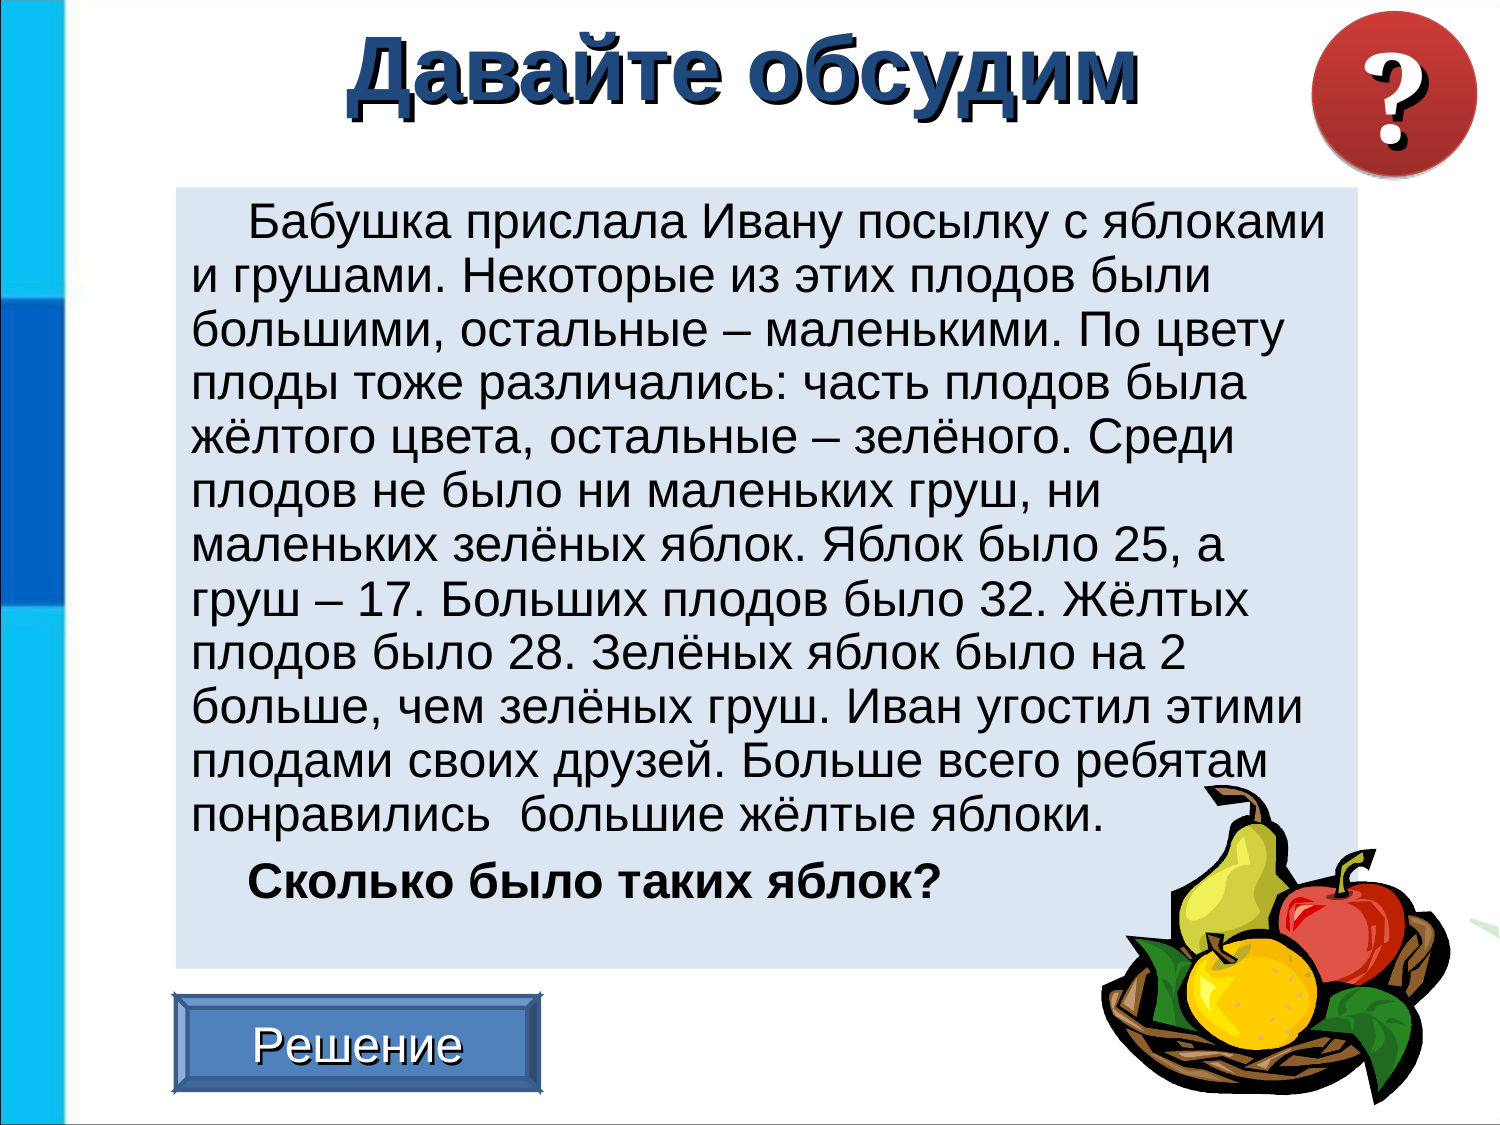

Давайте обсудим
?
# Бабушка прислала Ивану посылку с яблоками и грушами. Некоторые из этих плодов были большими, остальные – маленькими. По цвету плоды тоже различались: часть плодов была жёлтого цвета, остальные – зелёного. Среди плодов не было ни маленьких груш, ни маленьких зелёных яблок. Яблок было 25, а груш – 17. Больших плодов было 32. Жёлтых плодов было 28. Зелёных яблок было на 2 больше, чем зелёных груш. Иван угостил этими плодами своих друзей. Больше всего ребятам понравились большие жёлтые яблоки.
Сколько было таких яблок?
Решение